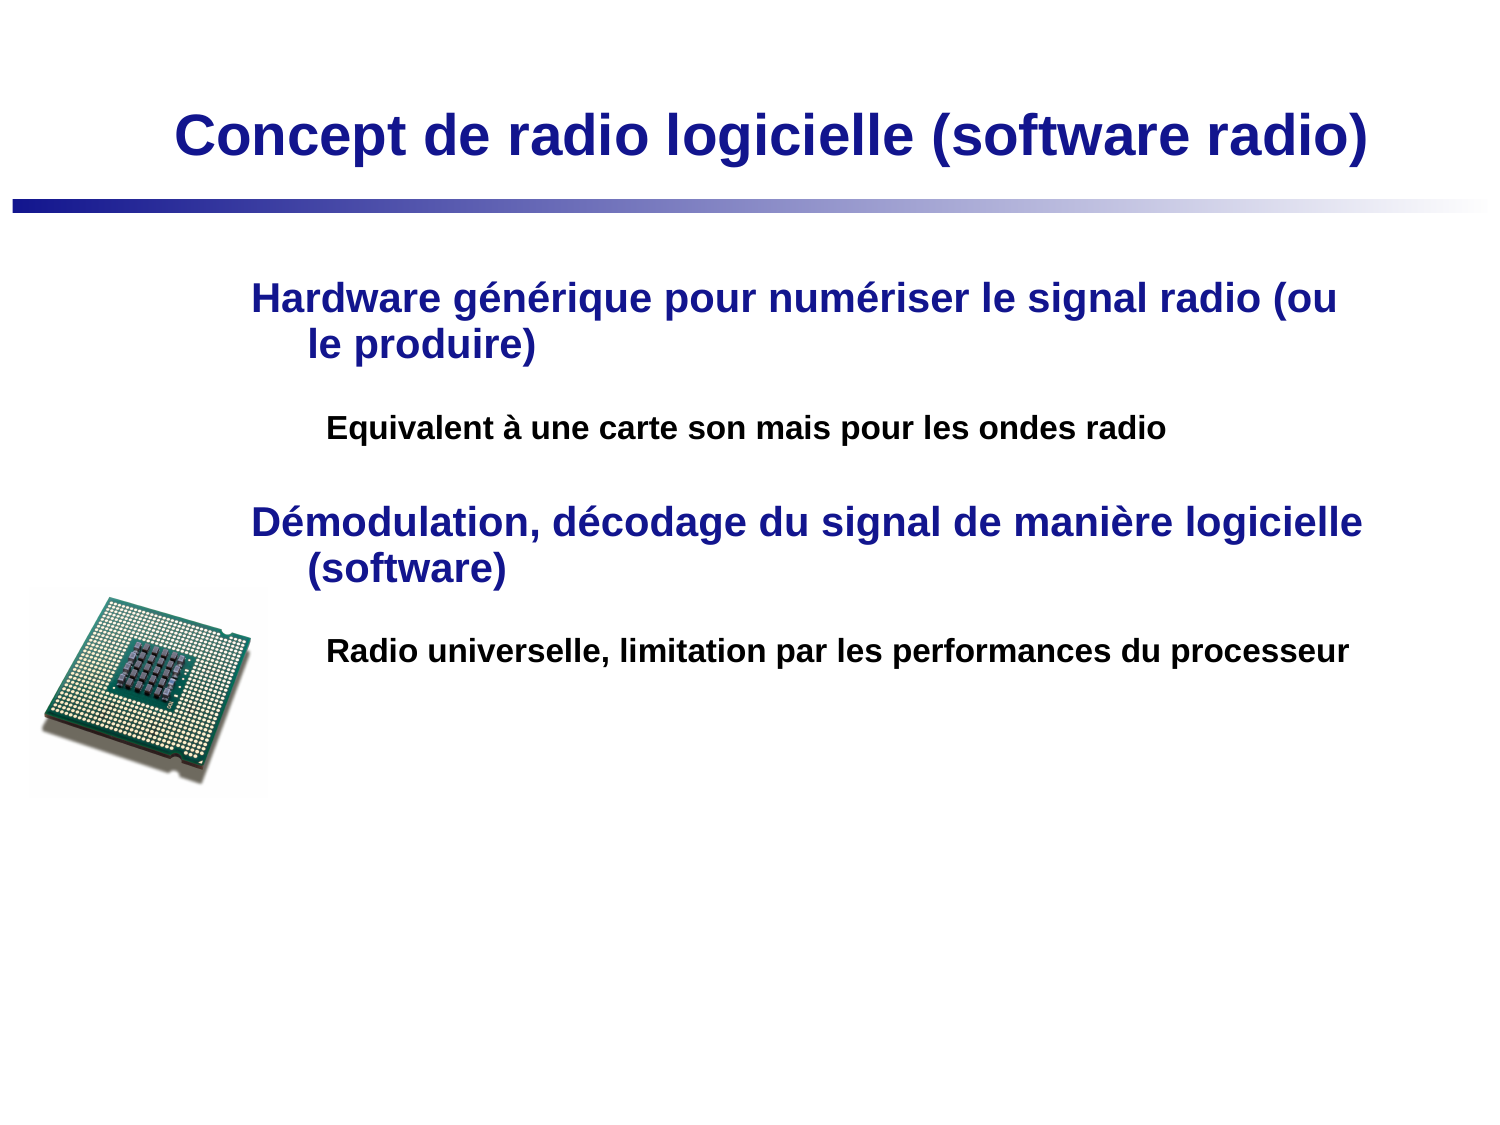

# Concept de radio logicielle (software radio)
Hardware générique pour numériser le signal radio (ou le produire)
Equivalent à une carte son mais pour les ondes radio
Démodulation, décodage du signal de manière logicielle (software)
Radio universelle, limitation par les performances du processeur